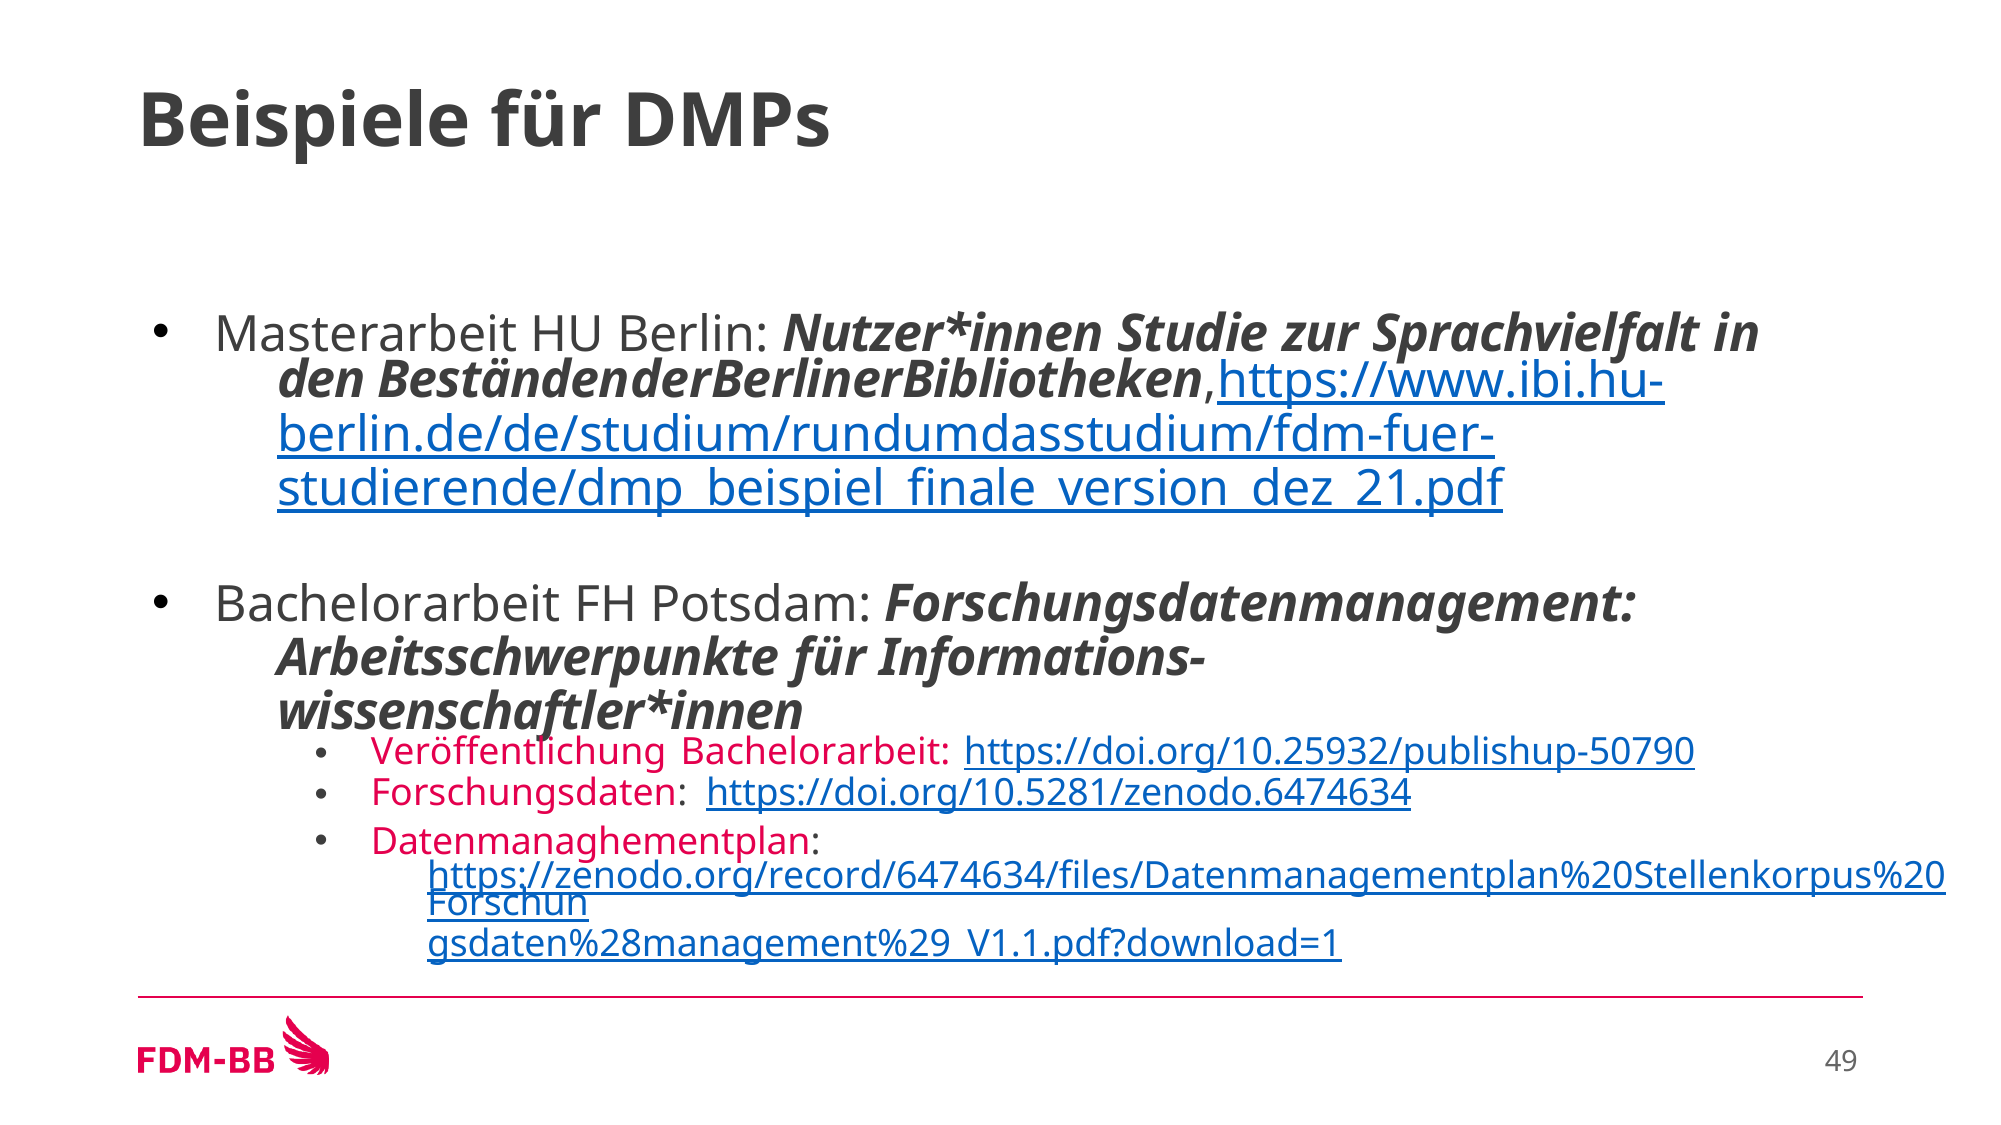

# Beispiele für DMPs
Masterarbeit HU Berlin: Nutzer*innen Studie zur Sprachvielfalt in den BeständenderBerlinerBibliotheken,https://www.ibi.hu-berlin.de/de/studium/rundumdasstudium/fdm-fuer-studierende/dmp_beispiel_finale_version_dez_21.pdf
Bachelorarbeit FH Potsdam: Forschungsdatenmanagement: Arbeitsschwerpunkte für Informations-wissenschaftler*innen
Veröffentlichung Bachelorarbeit: https://doi.org/10.25932/publishup-50790
Forschungsdaten: https://doi.org/10.5281/zenodo.6474634
Datenmanaghementplan: https://zenodo.org/record/6474634/files/Datenmanagementplan%20Stellenkorpus%20Forschungsdaten%28management%29_V1.1.pdf?download=1
49